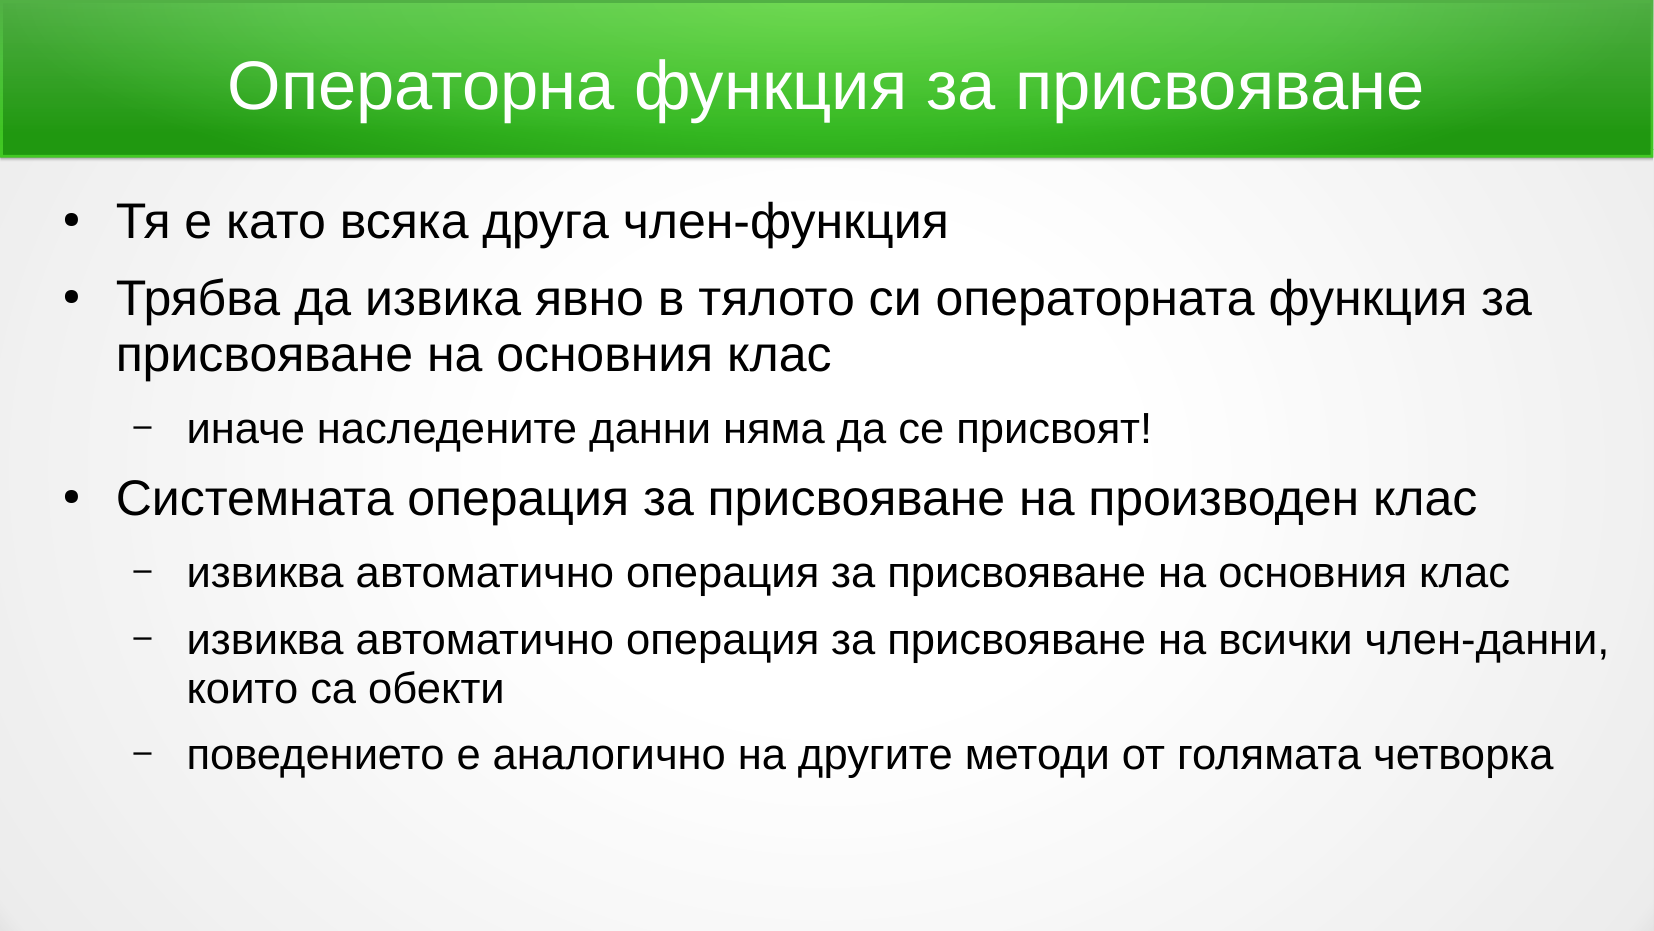

# Операторна функция за присвояване
Тя е като всяка друга член-функция
Трябва да извика явно в тялото си операторната функция за присвояване на основния клас
иначе наследените данни няма да се присвоят!
Системната операция за присвояване на производен клас
извиква автоматично операция за присвояване на основния клас
извиква автоматично операция за присвояване на всички член-данни, които са обекти
поведението е аналогично на другите методи от голямата четворка